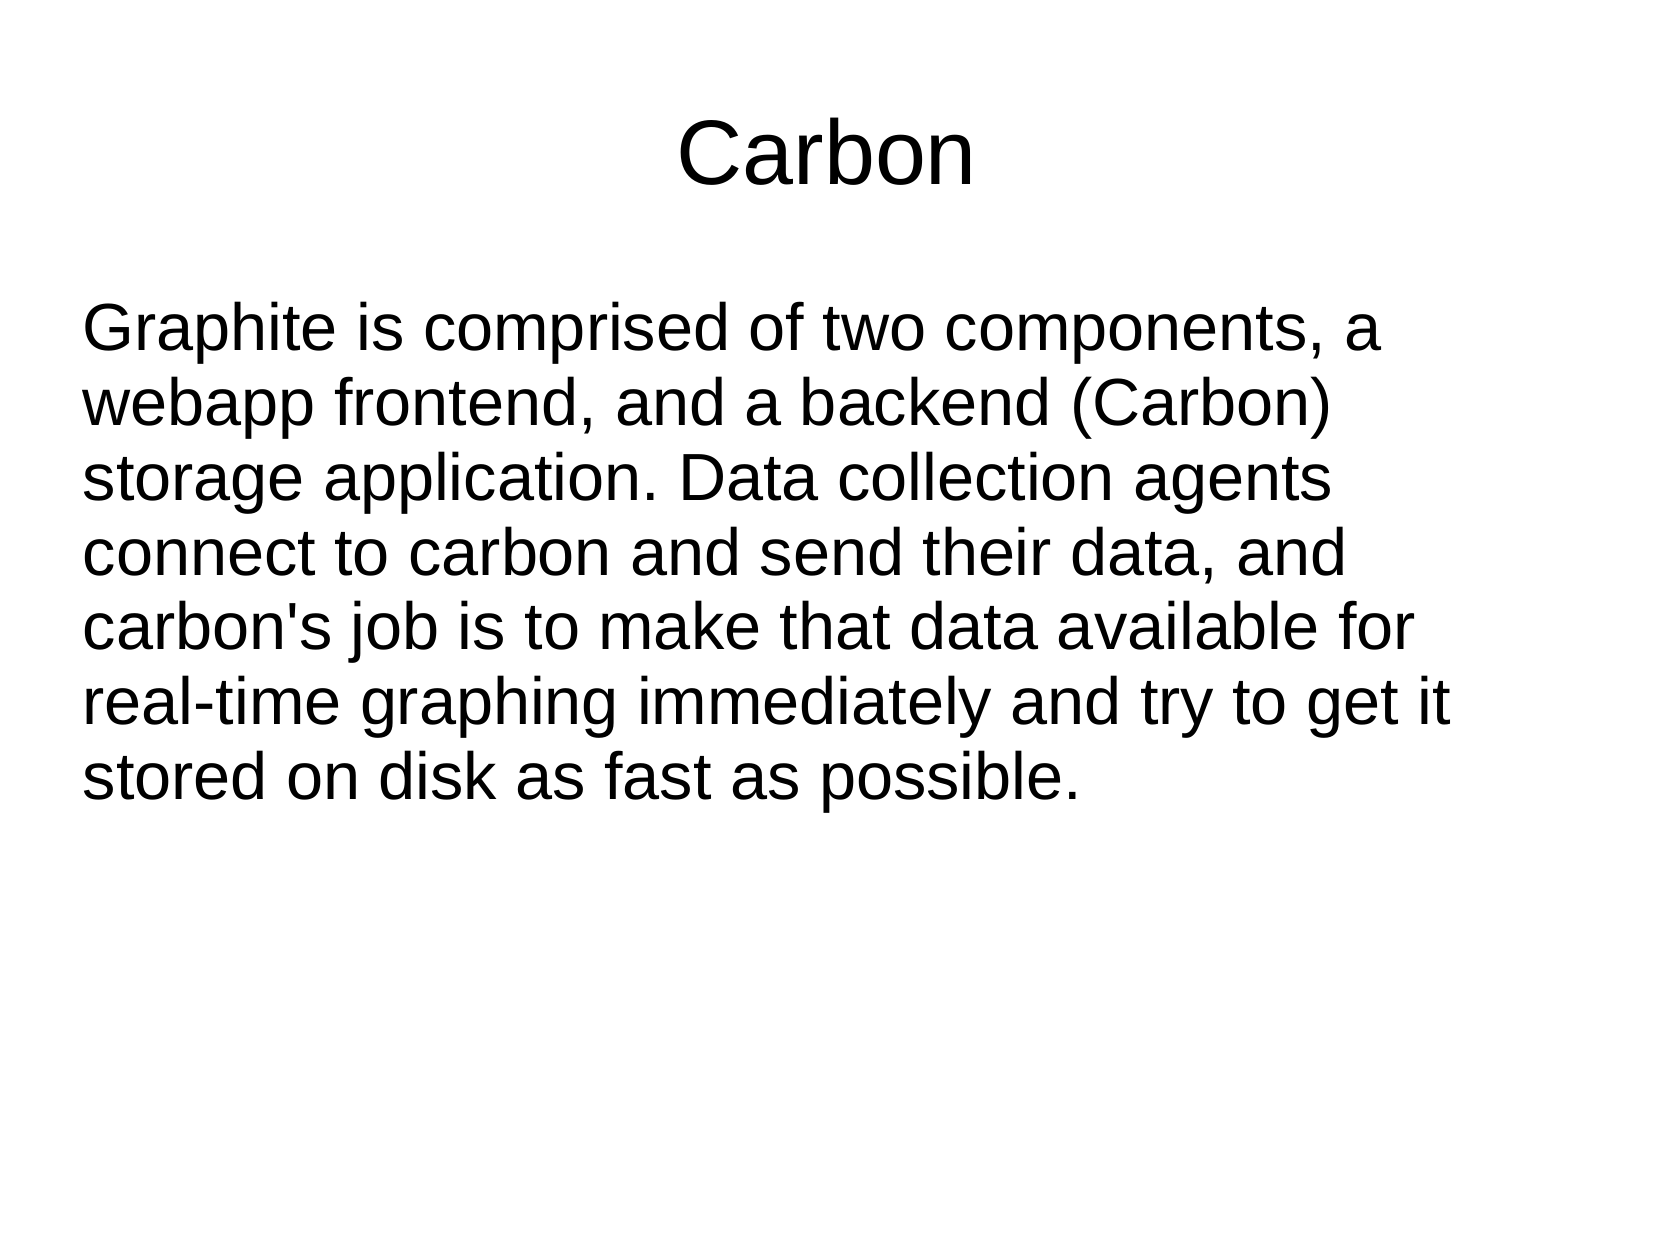

# Carbon
Graphite is comprised of two components, a webapp frontend, and a backend (Carbon) storage application. Data collection agents connect to carbon and send their data, and carbon's job is to make that data available for real-time graphing immediately and try to get it stored on disk as fast as possible.